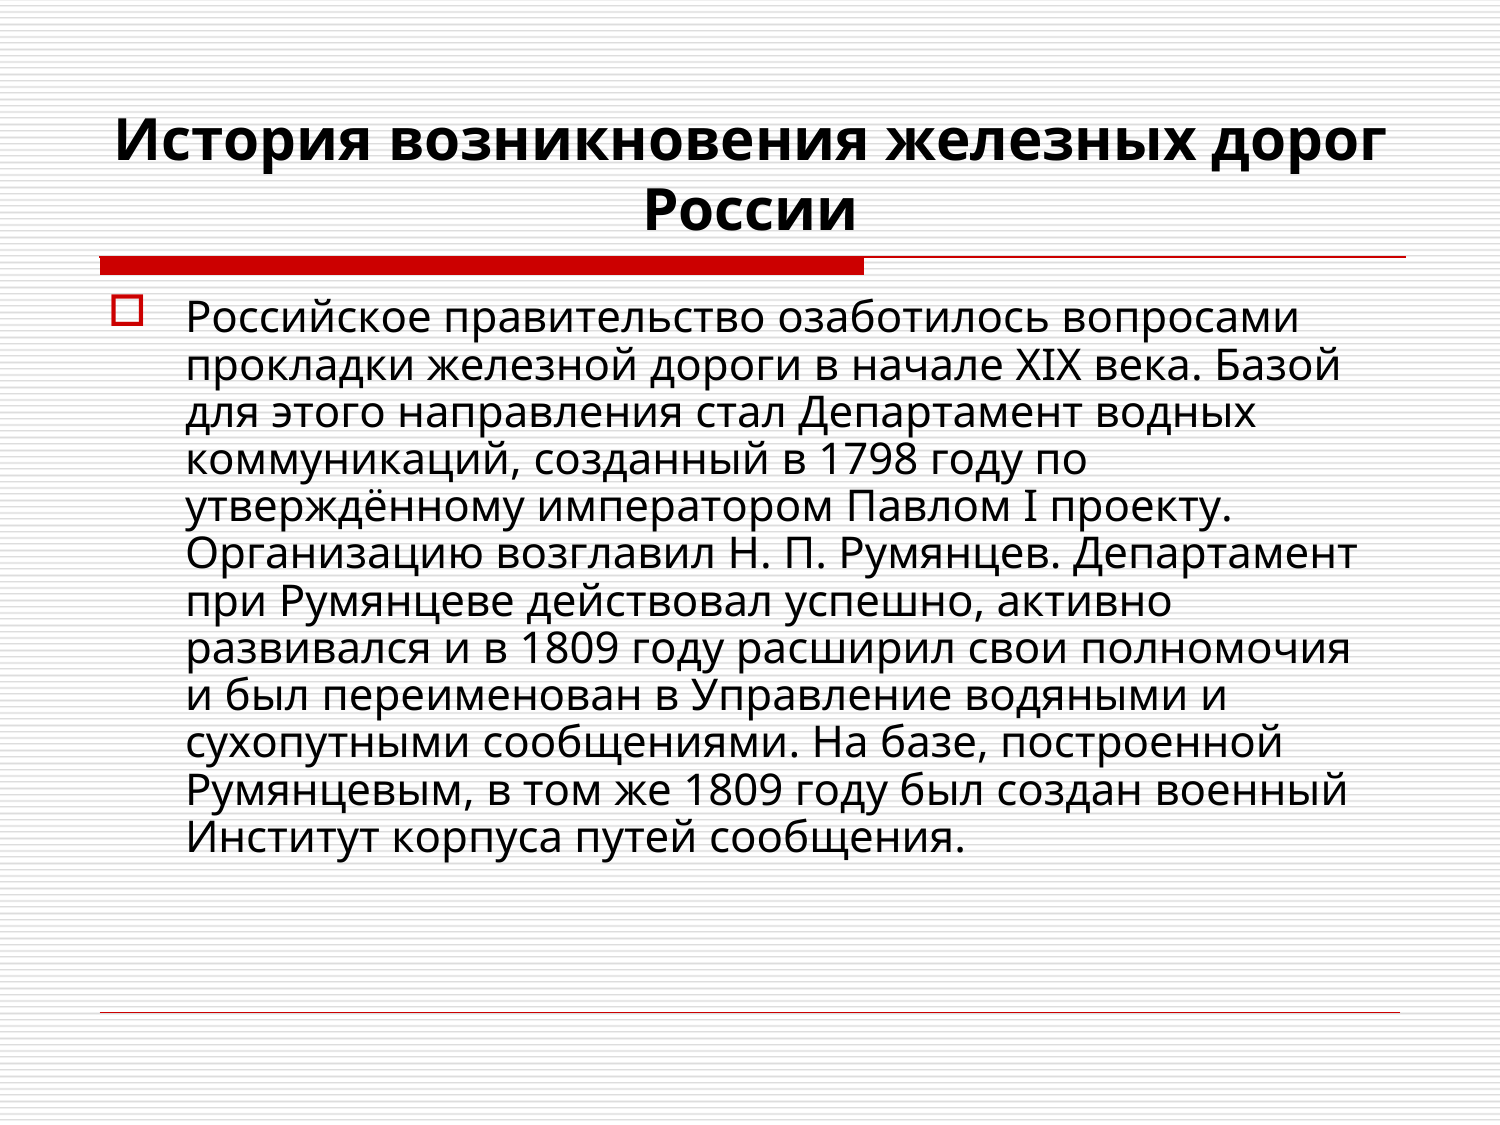

# История возникновения железных дорог России
Российское правительство озаботилось вопросами прокладки железной дороги в начале XIX века. Базой для этого направления стал Департамент водных коммуникаций, созданный в 1798 году по утверждённому императором Павлом I проекту. Организацию возглавил Н. П. Румянцев. Департамент при Румянцеве действовал успешно, активно развивался и в 1809 году расширил свои полномочия и был переименован в Управление водяными и сухопутными сообщениями. На базе, построенной Румянцевым, в том же 1809 году был создан военный Институт корпуса путей сообщения.